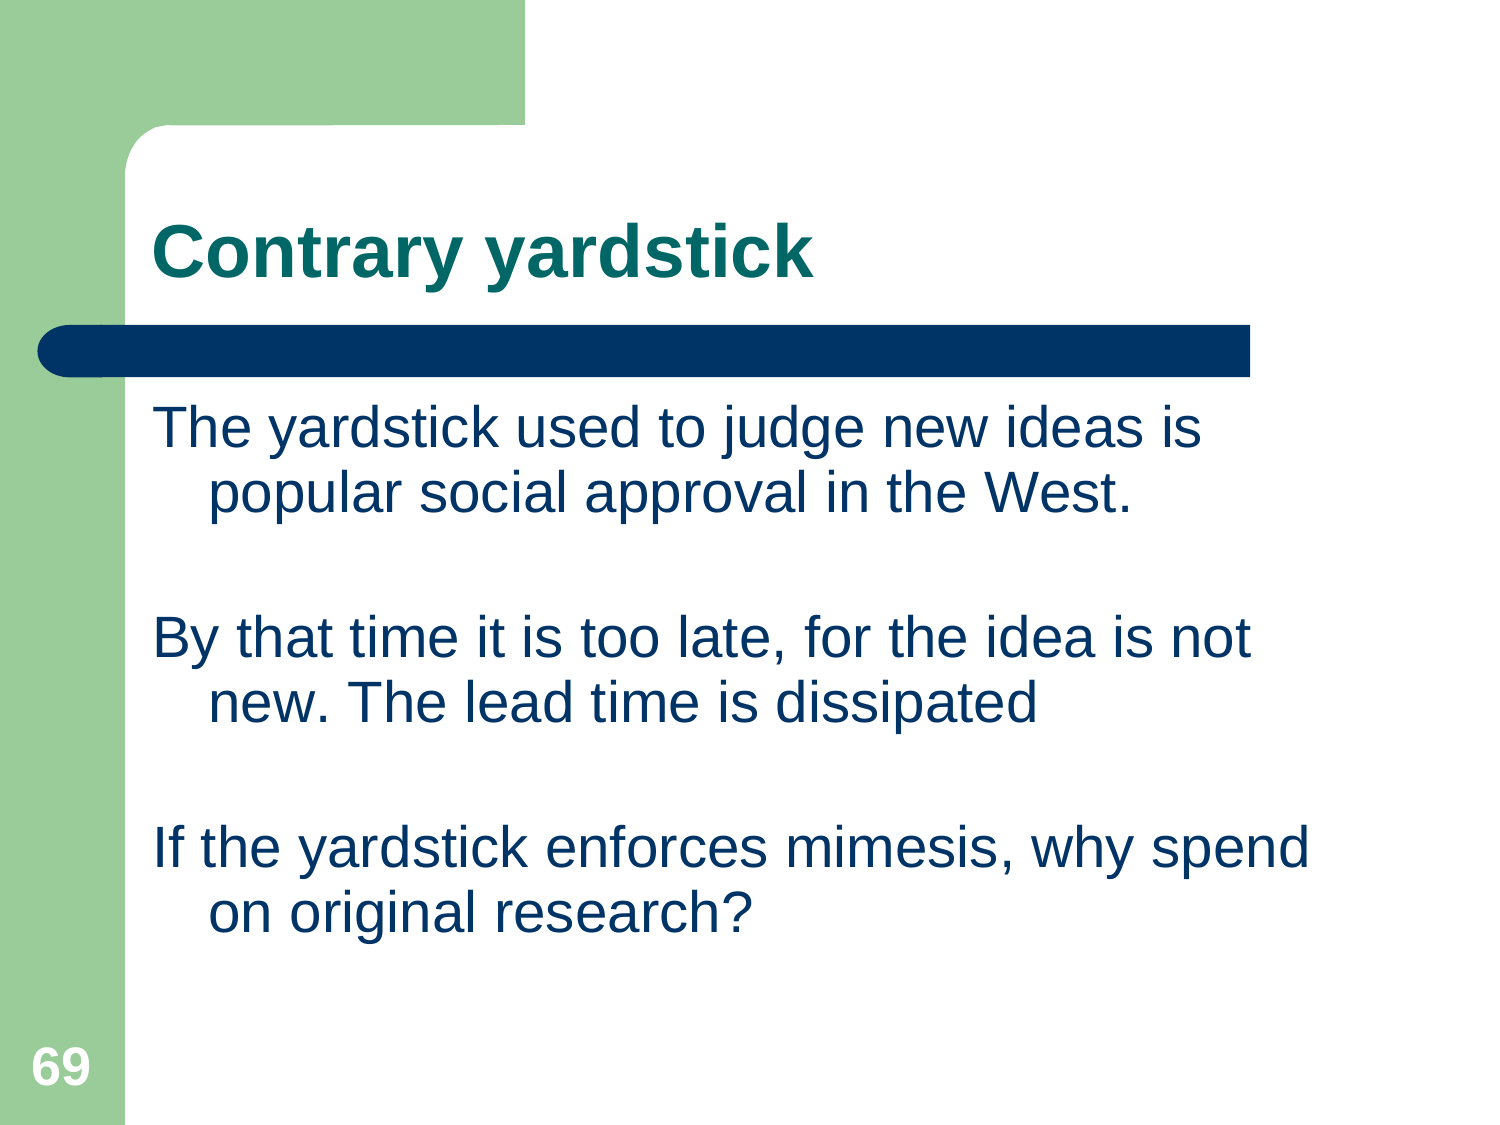

# Contrary yardstick
The yardstick used to judge new ideas is popular social approval in the West.
By that time it is too late, for the idea is not new. The lead time is dissipated
If the yardstick enforces mimesis, why spend on original research?
69